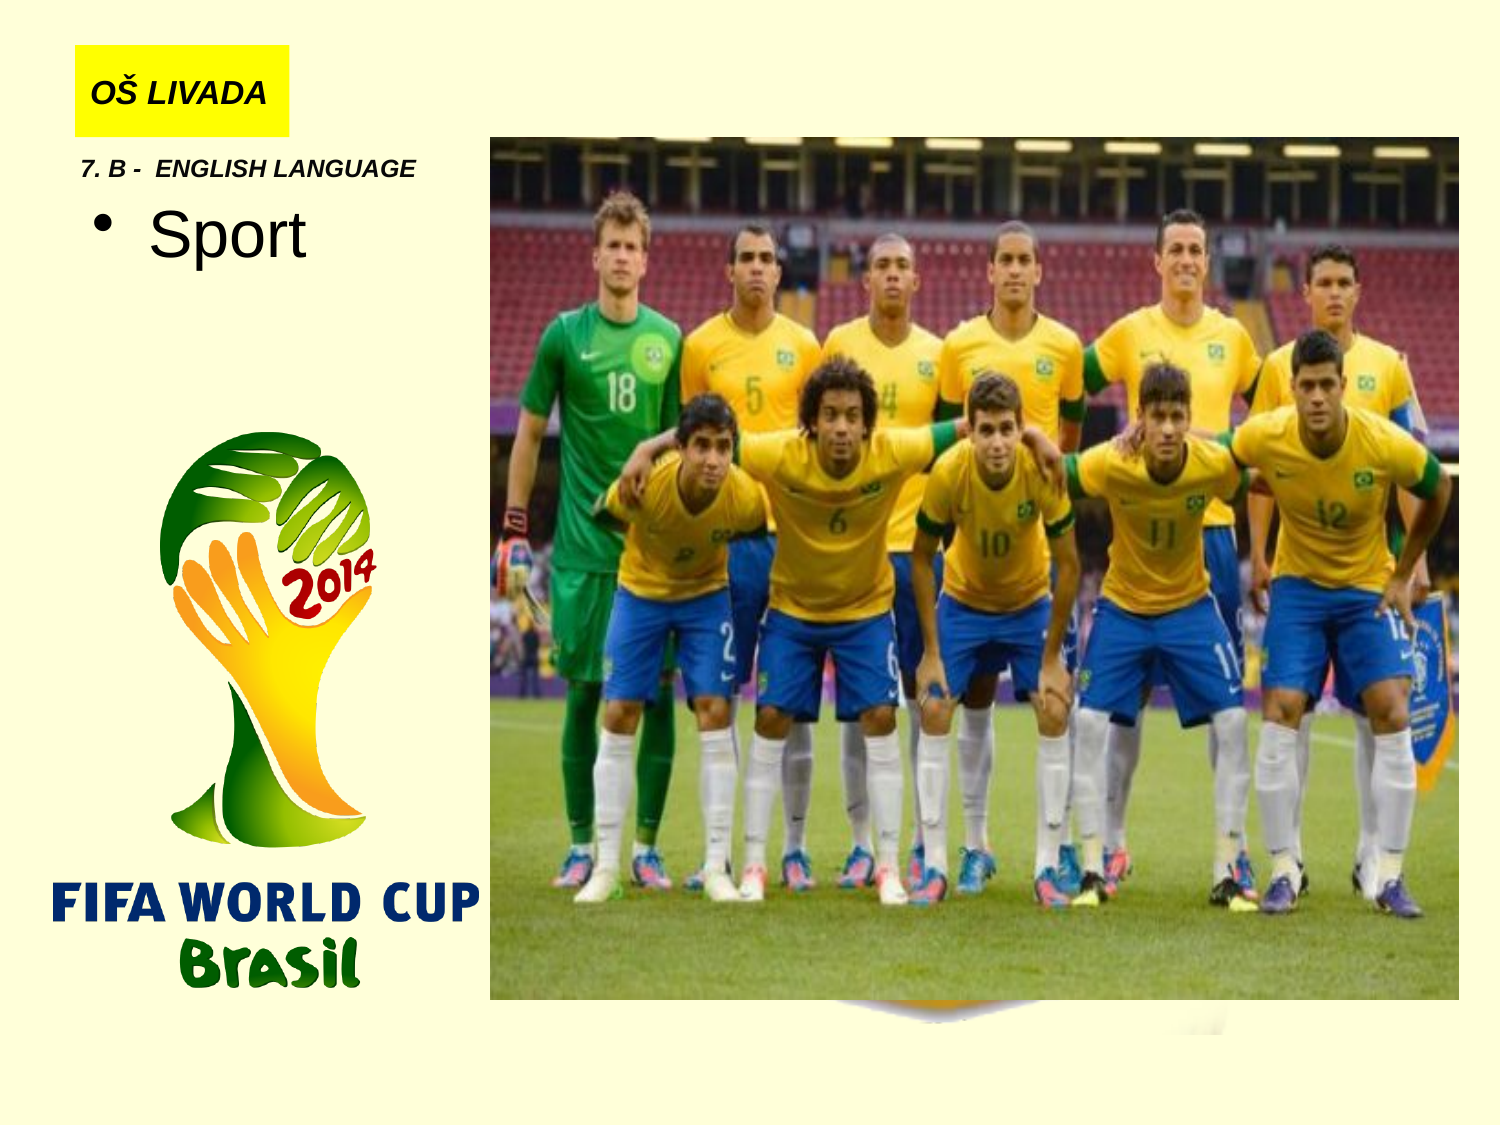

OŠ LIVADA
# Sport
 7. B - ENGLISH LANGUAGE